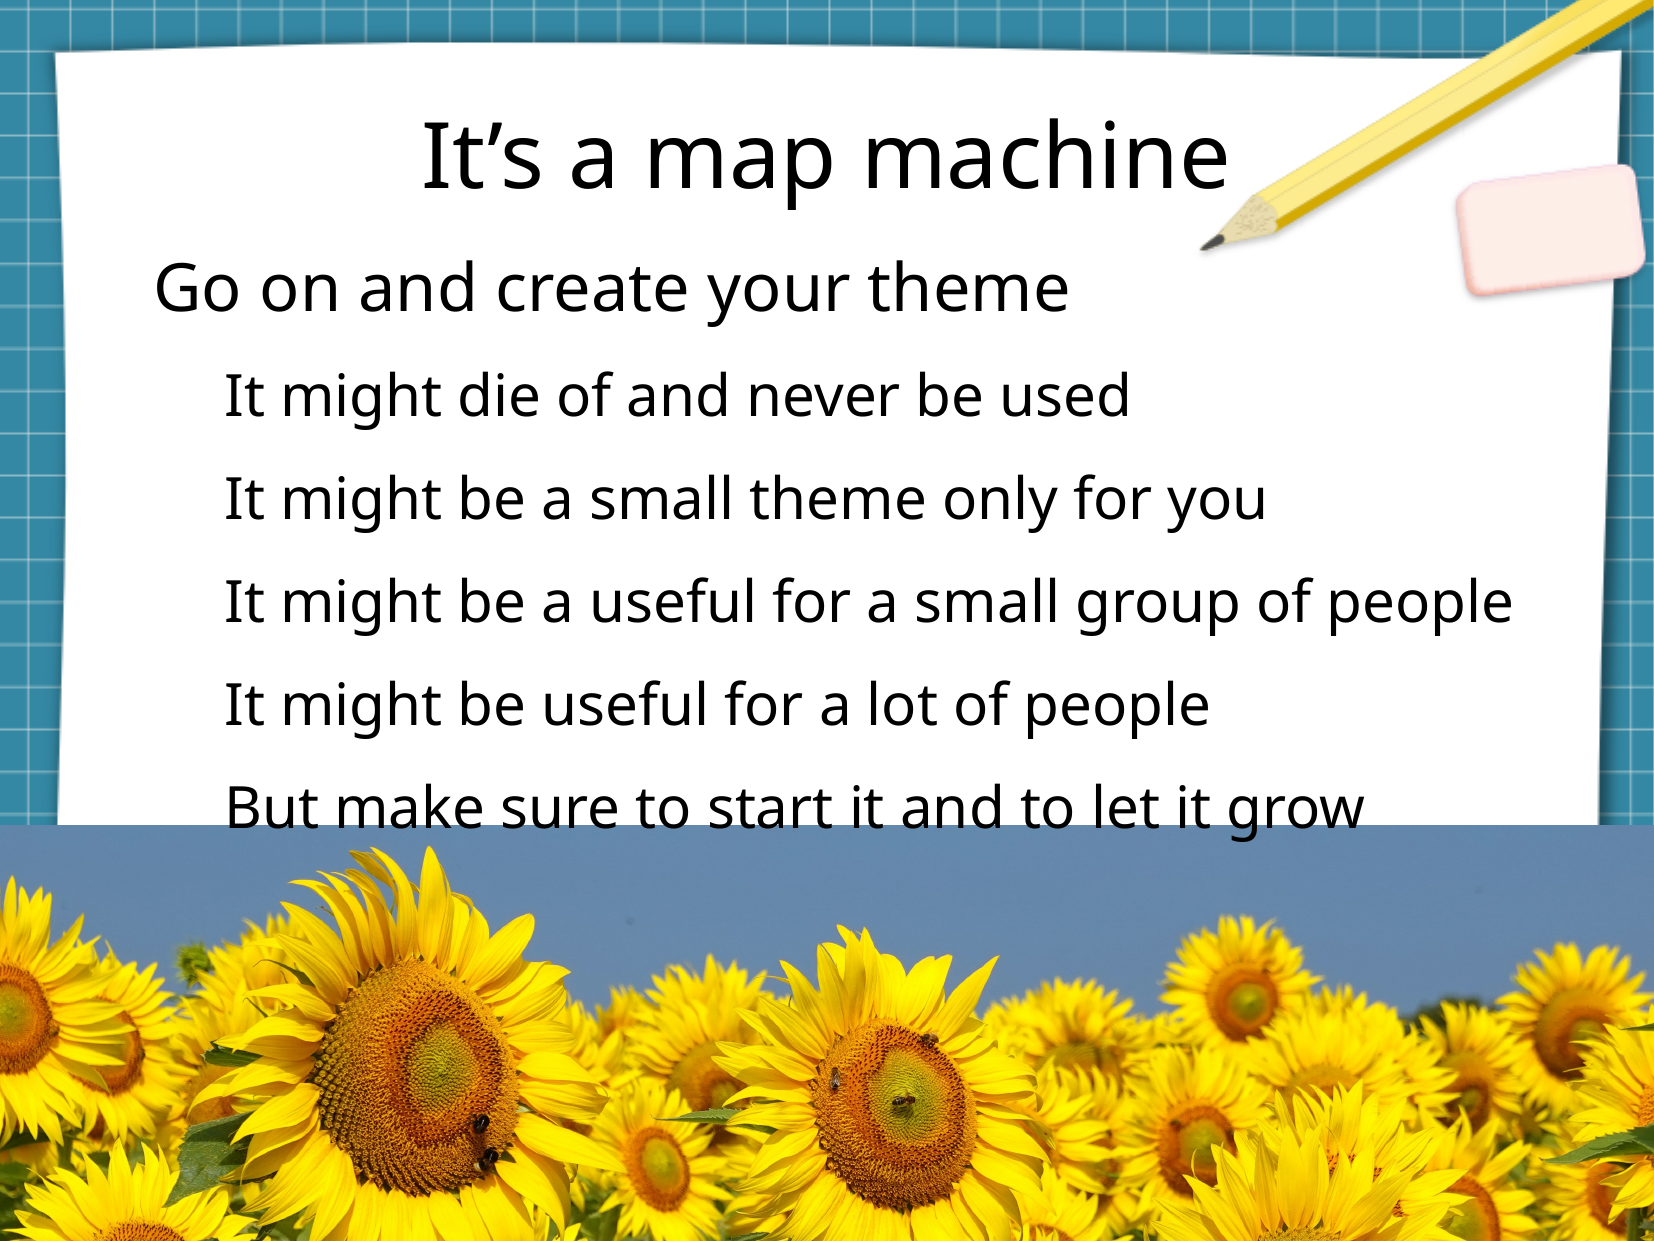

It’s a map machine
# Go on and create your theme
It might die of and never be used
It might be a small theme only for you
It might be a useful for a small group of people
It might be useful for a lot of people
But make sure to start it and to let it grow